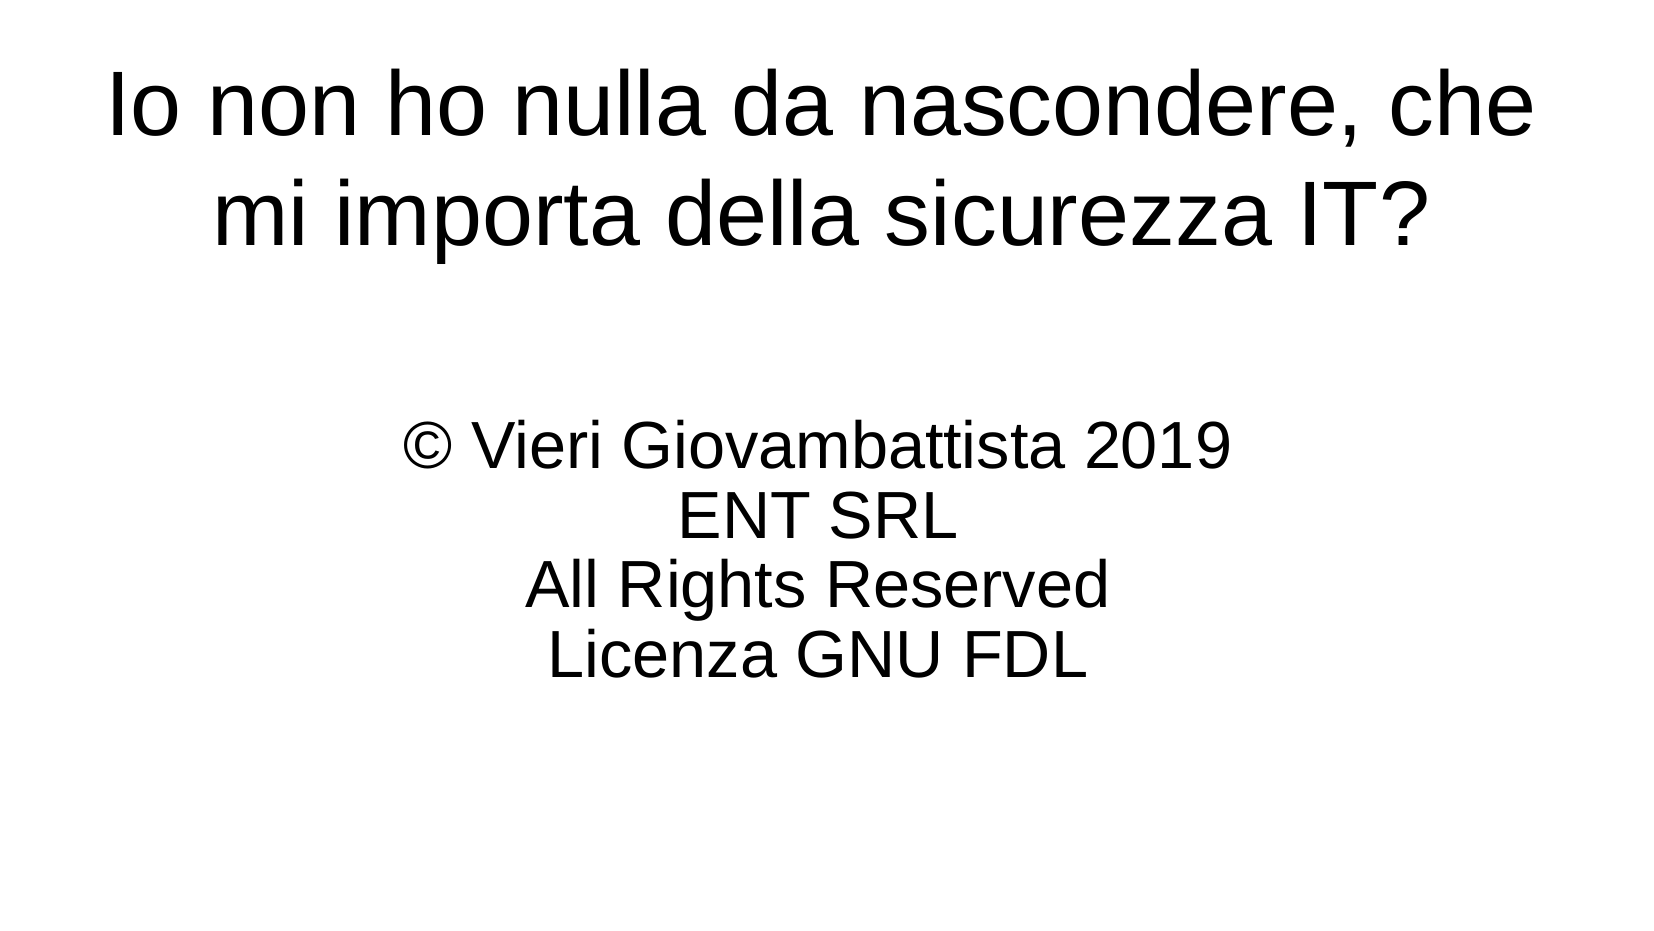

# Io non ho nulla da nascondere, che mi importa della sicurezza IT?
© Vieri Giovambattista 2019
ENT SRL
All Rights Reserved
Licenza GNU FDL